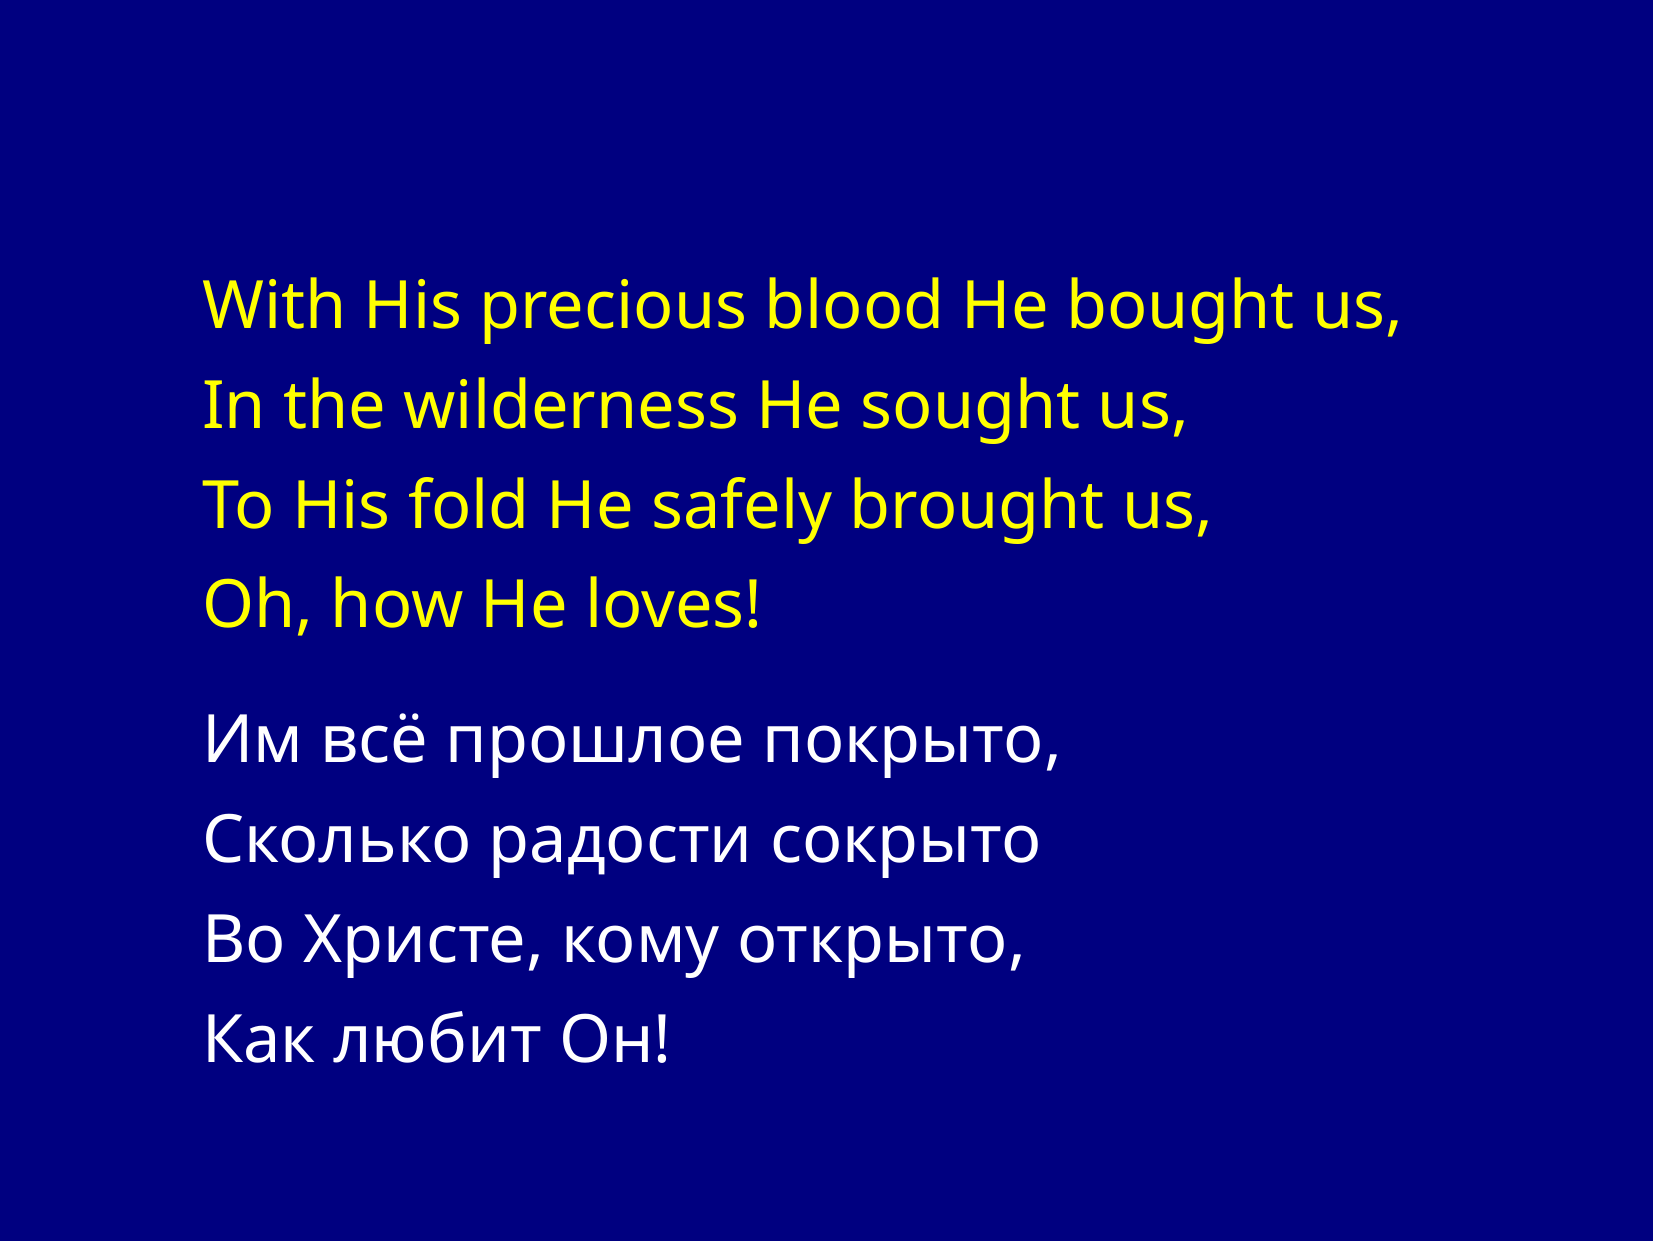

With His precious blood He bought us,
	In the wilderness He sought us,
	To His fold He safely brought us,
	Oh, how He loves!
	Им всё прошлое покрыто,
	Сколько радости сокрыто
	Во Христе, кому открыто,
	Как любит Он!